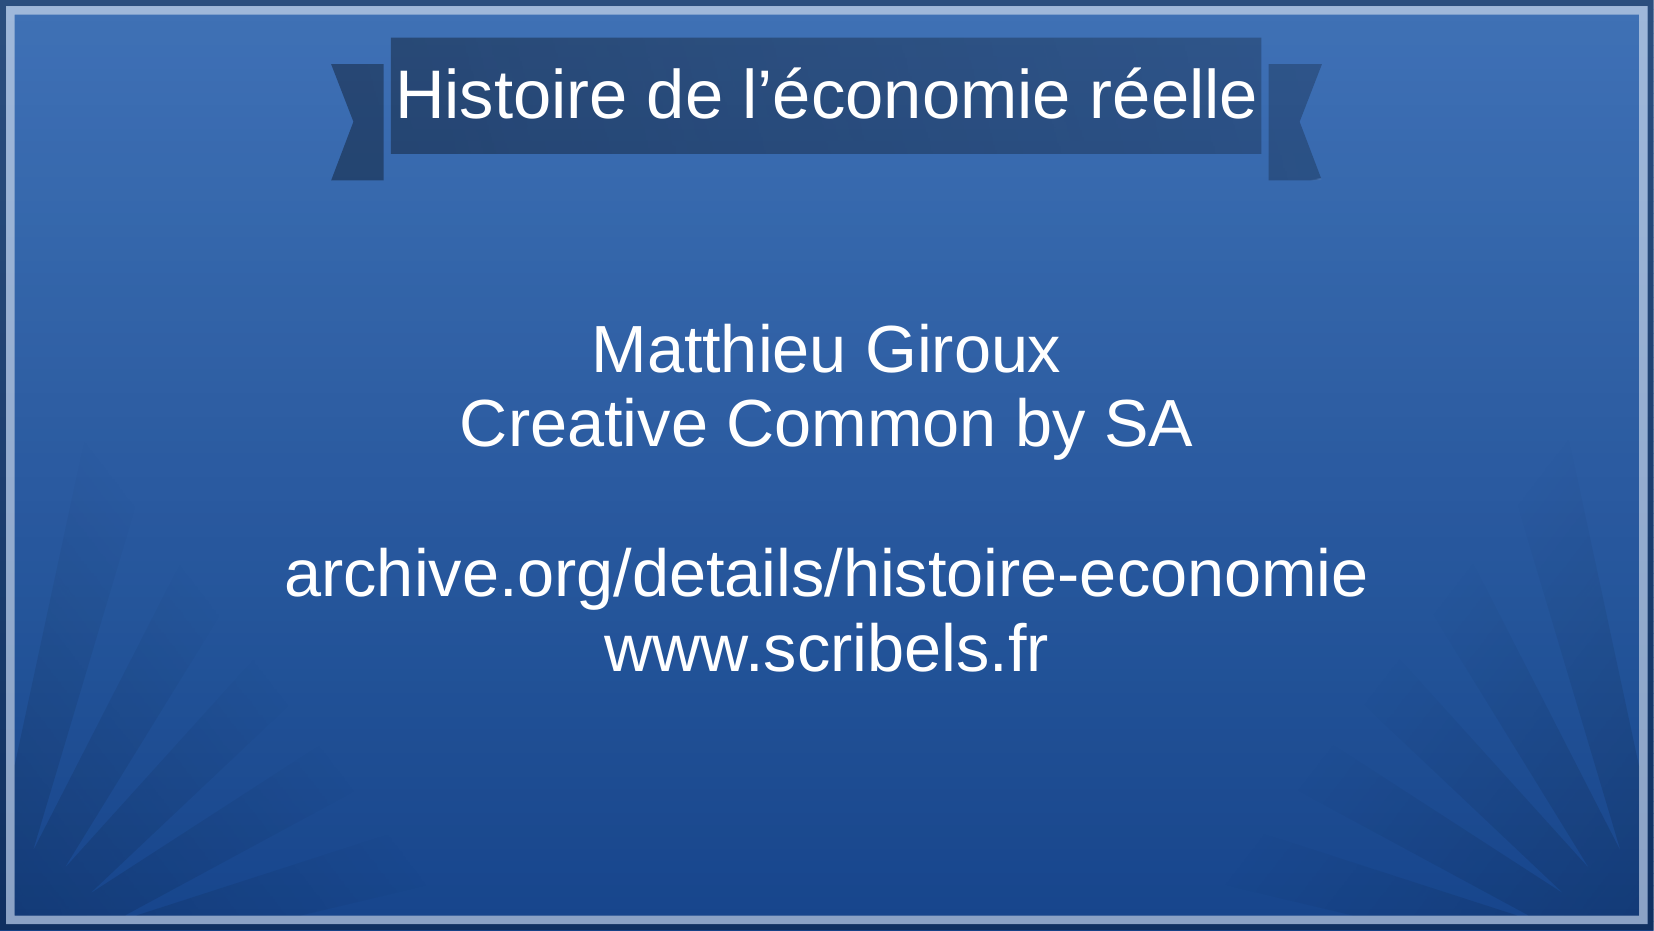

# Histoire de l’économie réelle
Matthieu Giroux
Creative Common by SA
archive.org/details/histoire-economie
www.scribels.fr